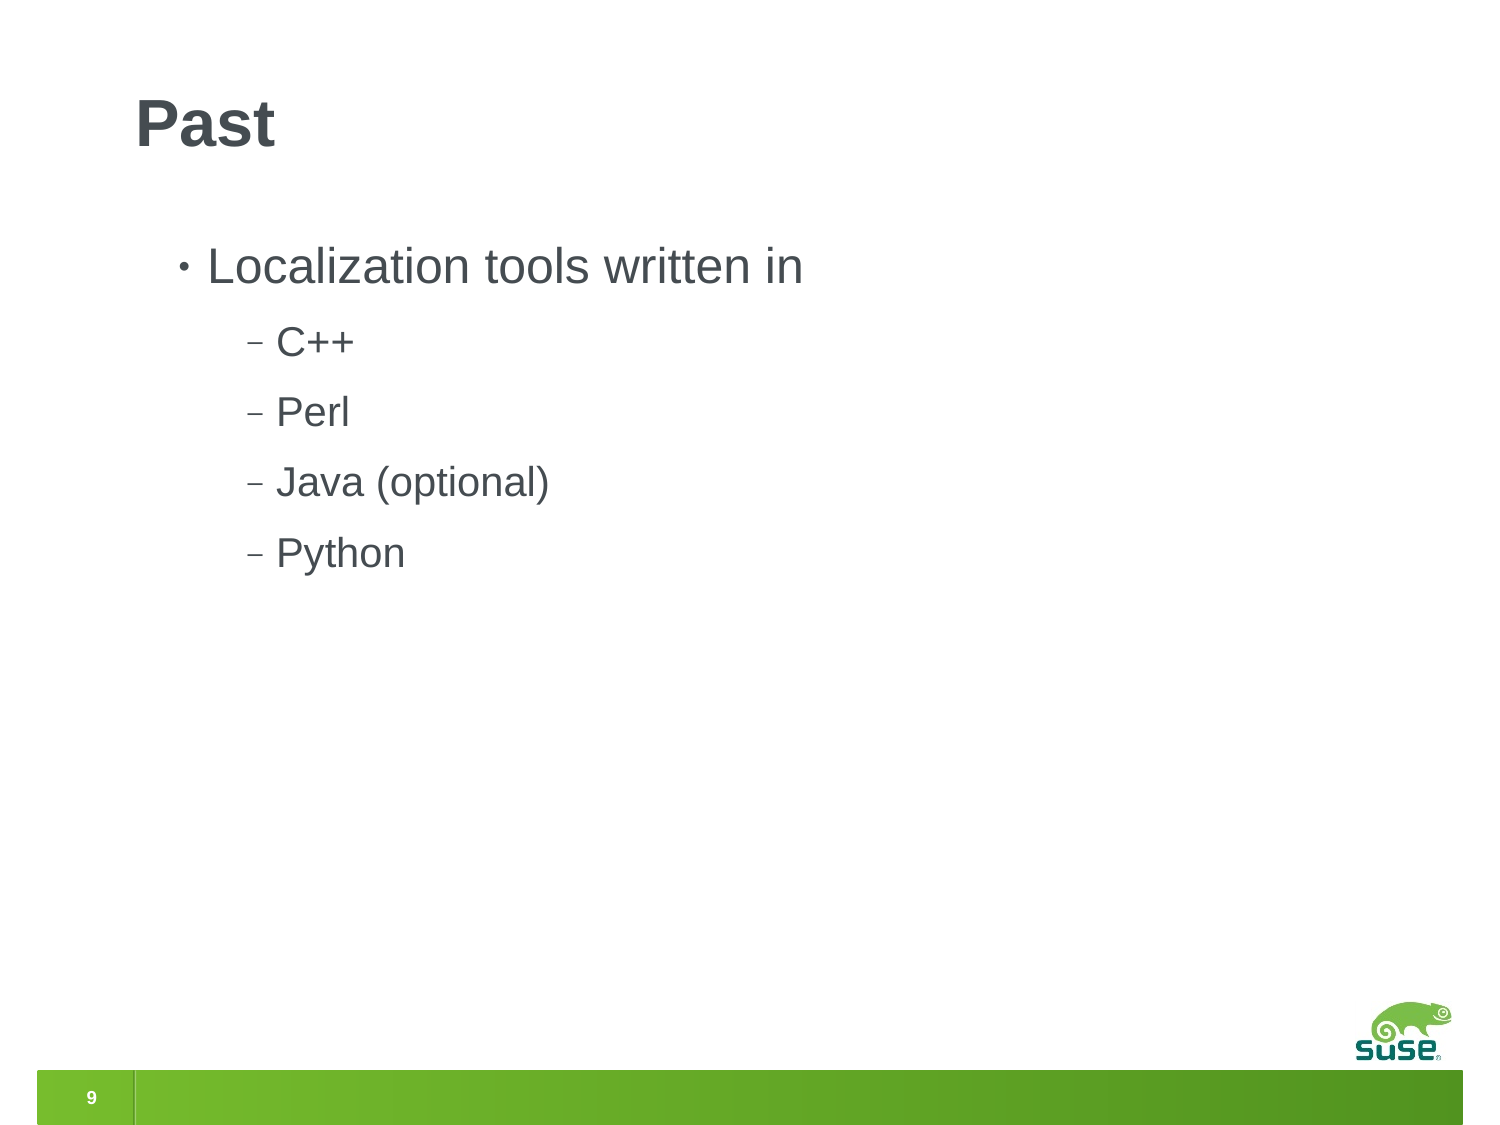

# Past
Localization tools written in
C++
Perl
Java (optional)
Python